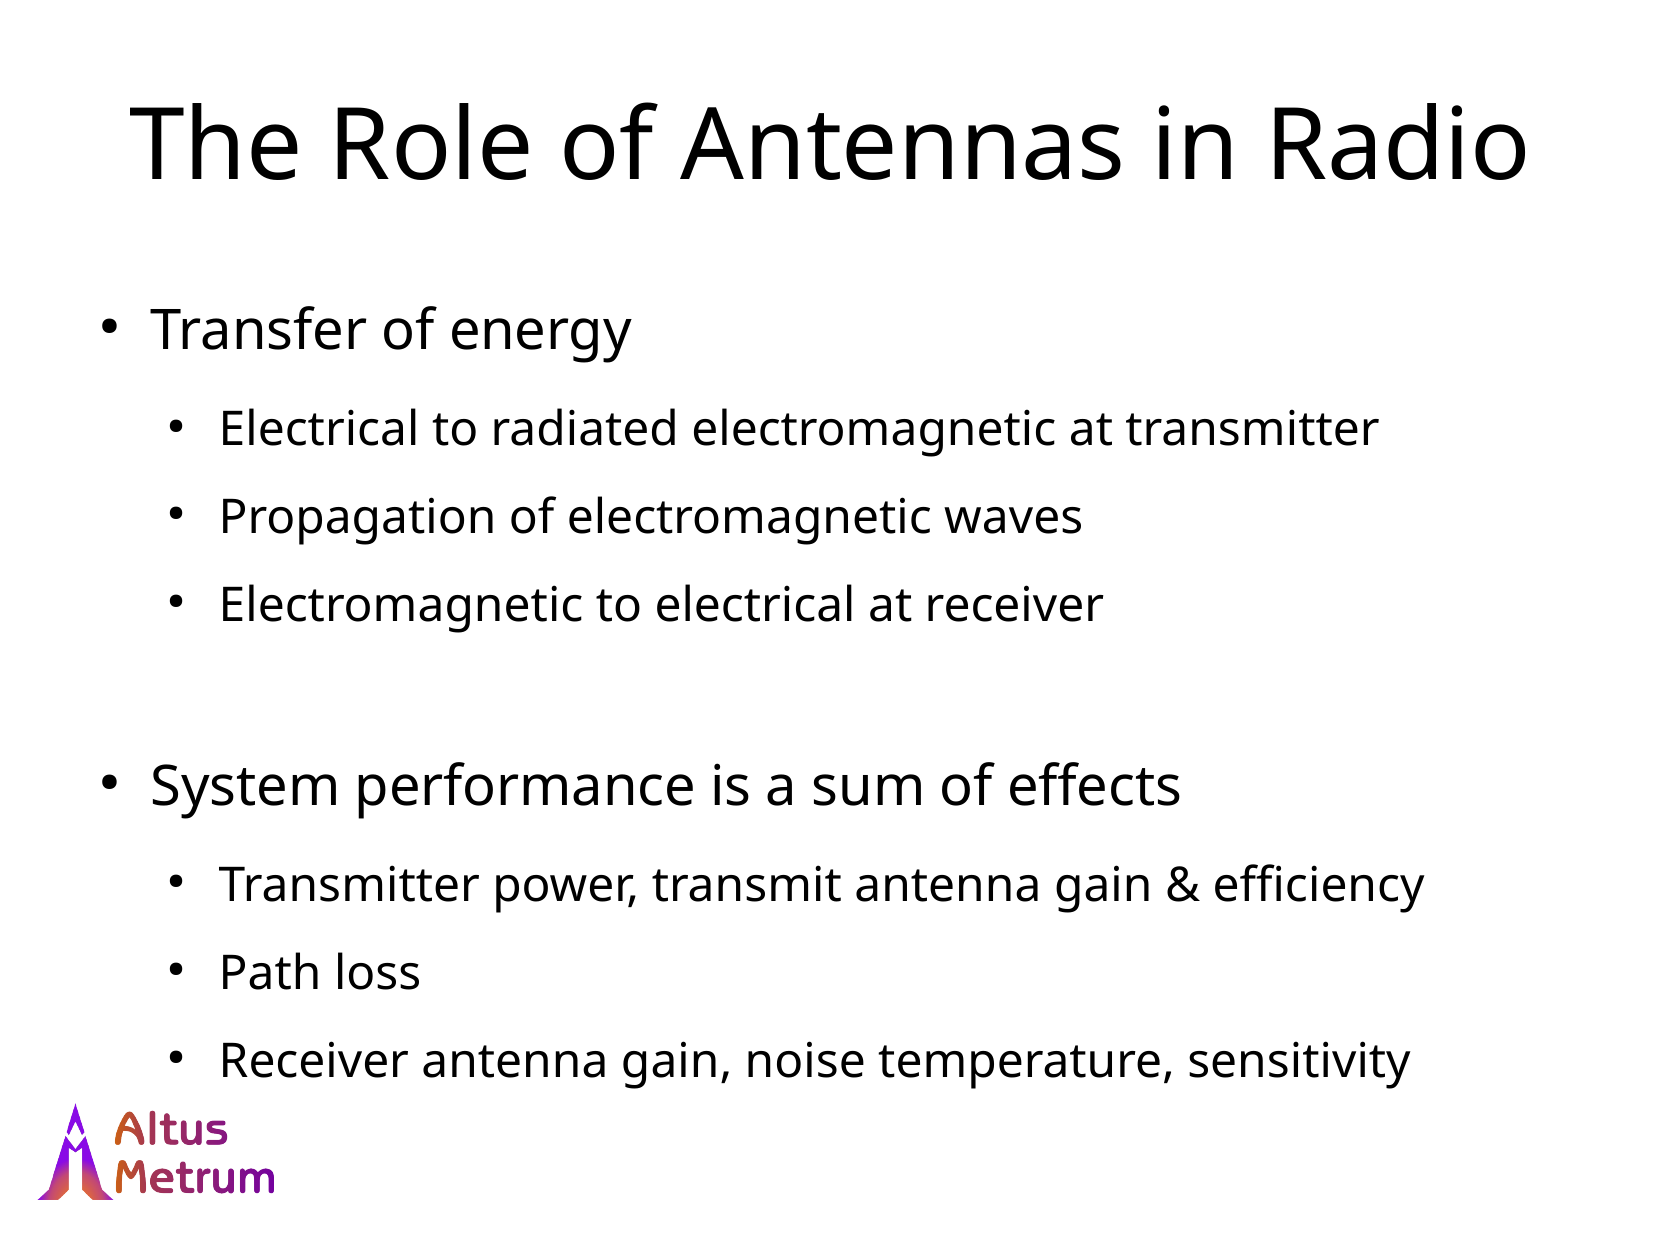

# The Role of Antennas in Radio
Transfer of energy
Electrical to radiated electromagnetic at transmitter
Propagation of electromagnetic waves
Electromagnetic to electrical at receiver
System performance is a sum of effects
Transmitter power, transmit antenna gain & efficiency
Path loss
Receiver antenna gain, noise temperature, sensitivity